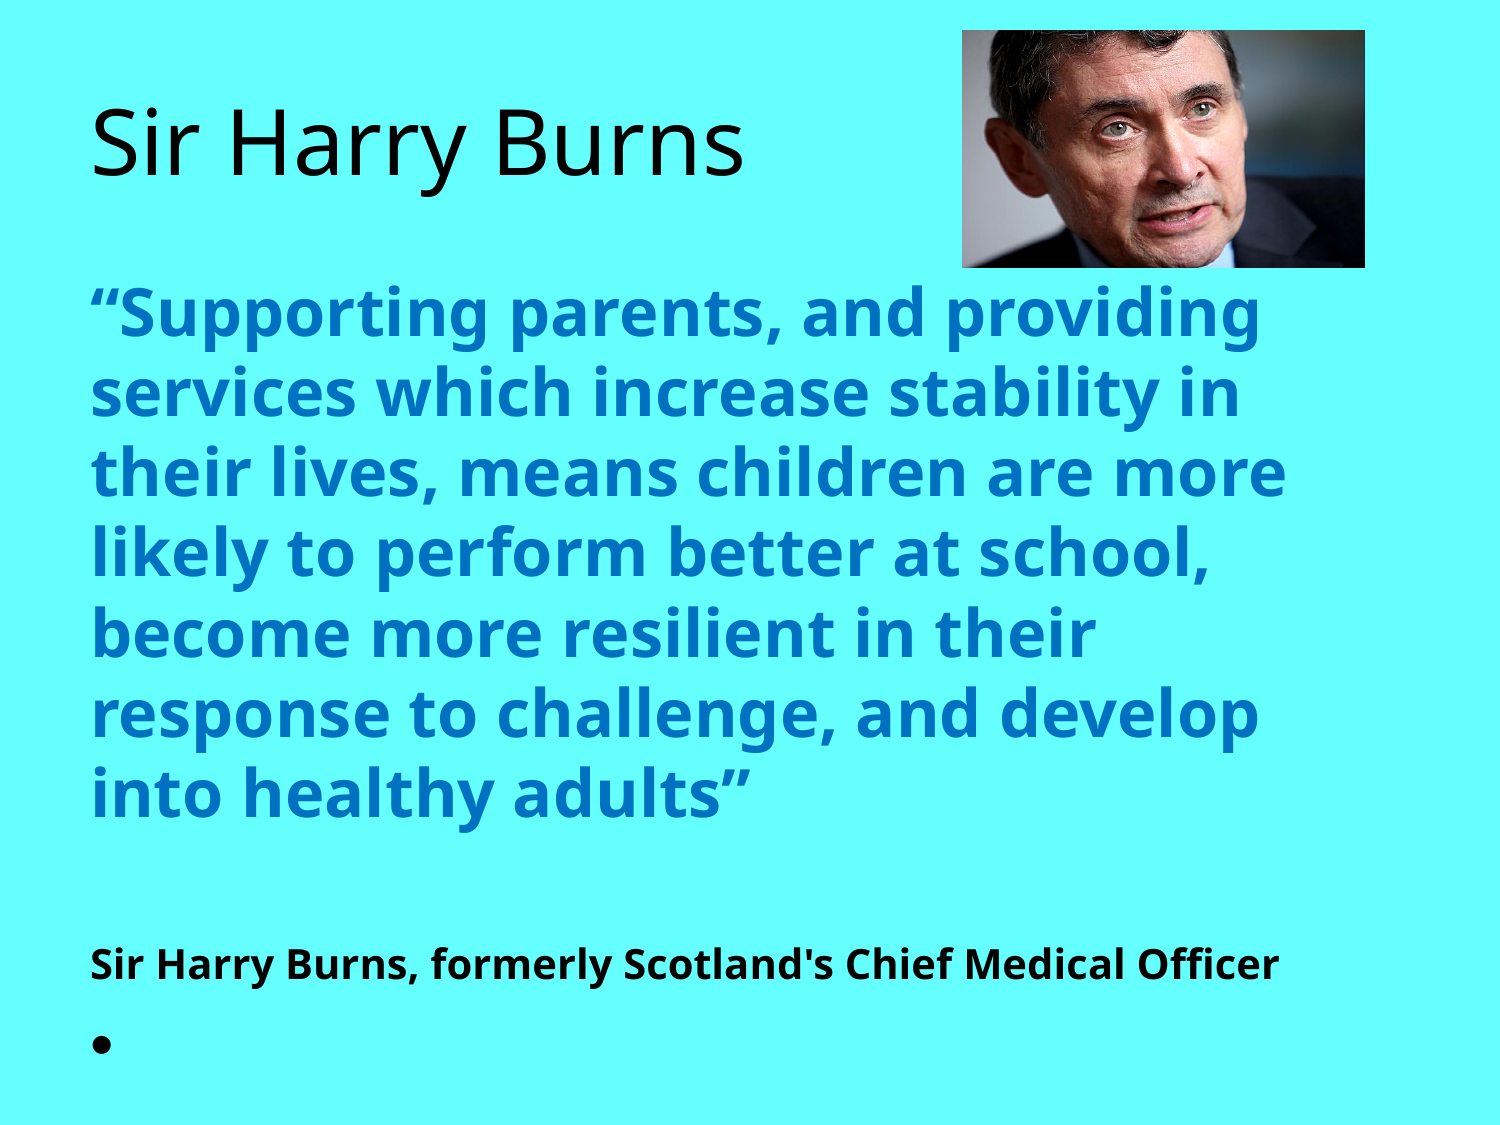

# Sir Harry Burns
“Supporting parents, and providing services which increase stability in their lives, means children are more likely to perform better at school, become more resilient in their response to challenge, and develop into healthy adults”
Sir Harry Burns, formerly Scotland's Chief Medical Officer